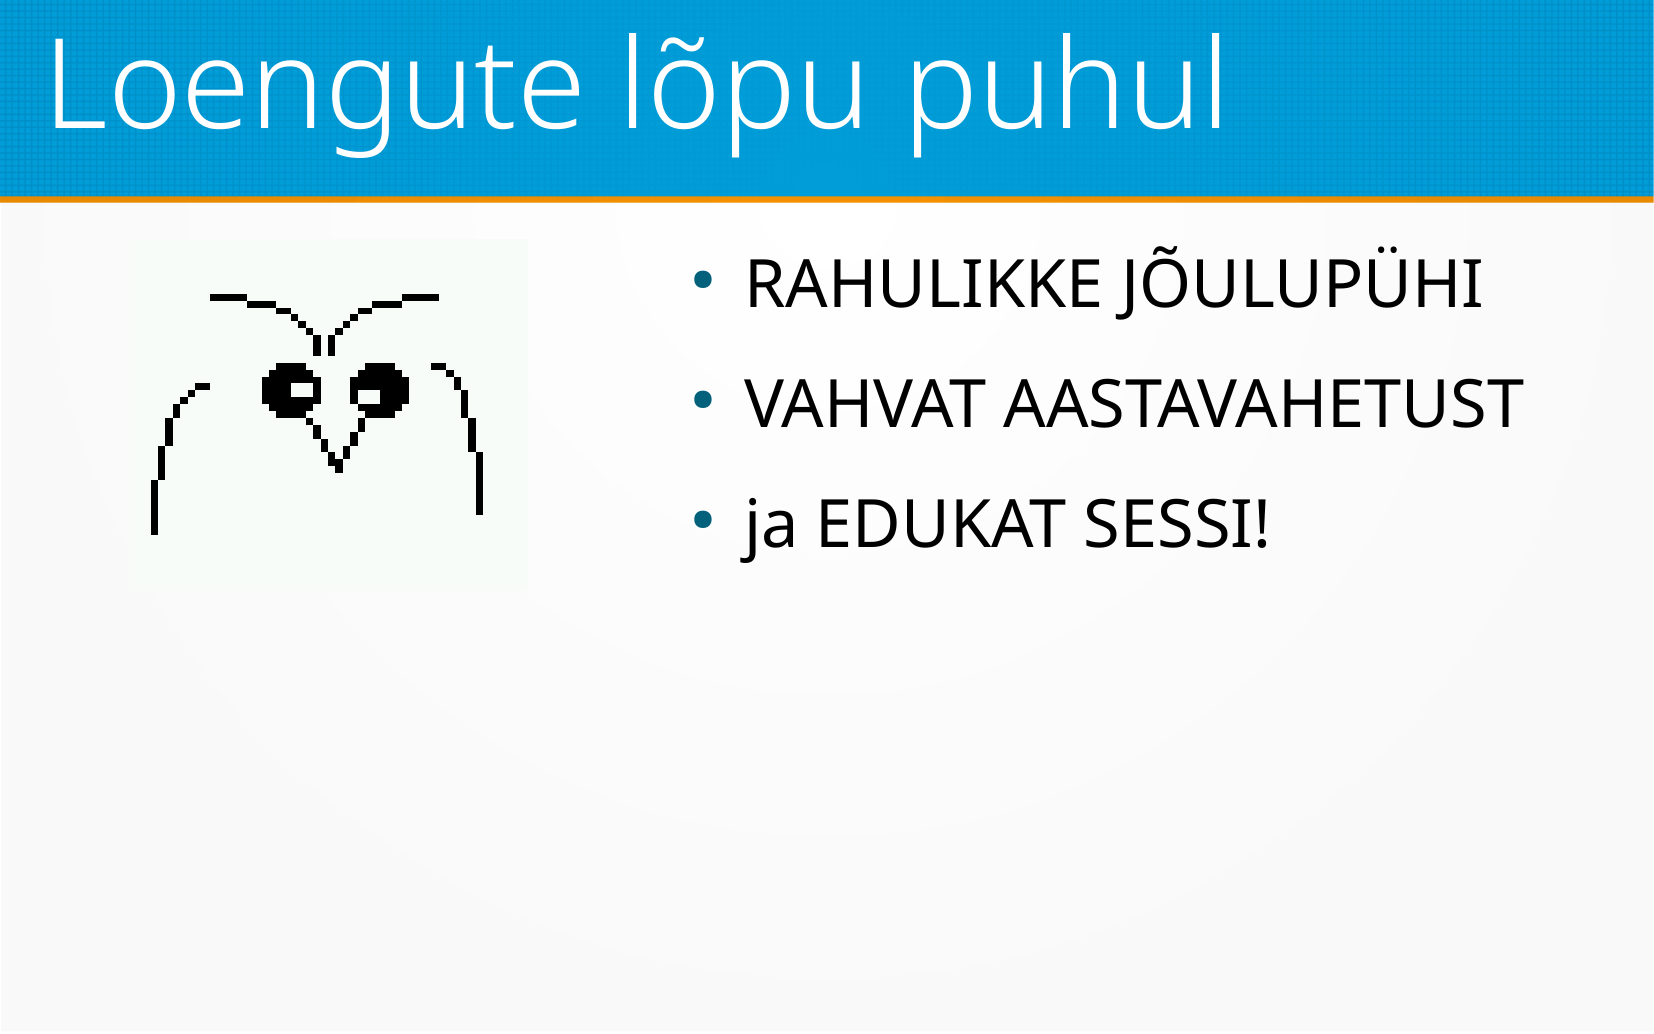

# Loengute lõpu puhul
RAHULIKKE JÕULUPÜHI
VAHVAT AASTAVAHETUST
ja EDUKAT SESSI!